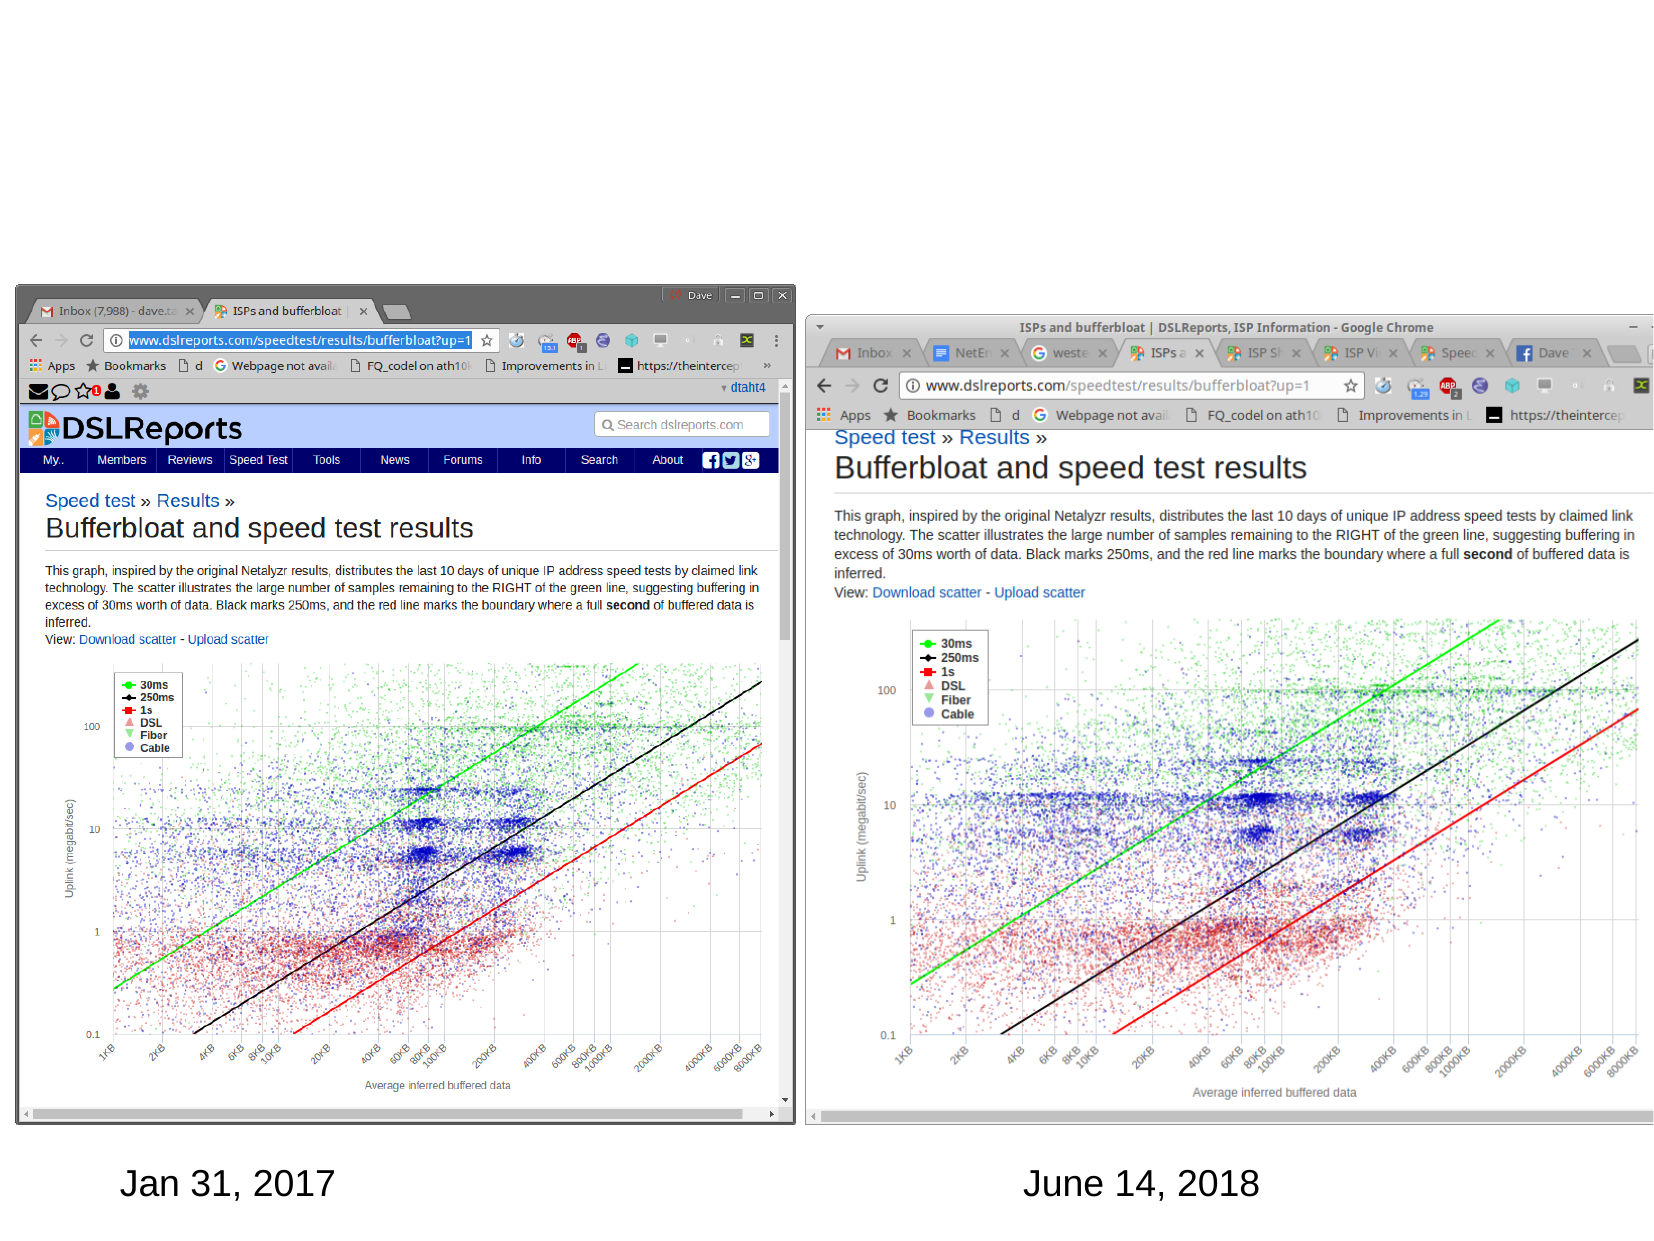

#
Jan 31, 2017
June 14, 2018